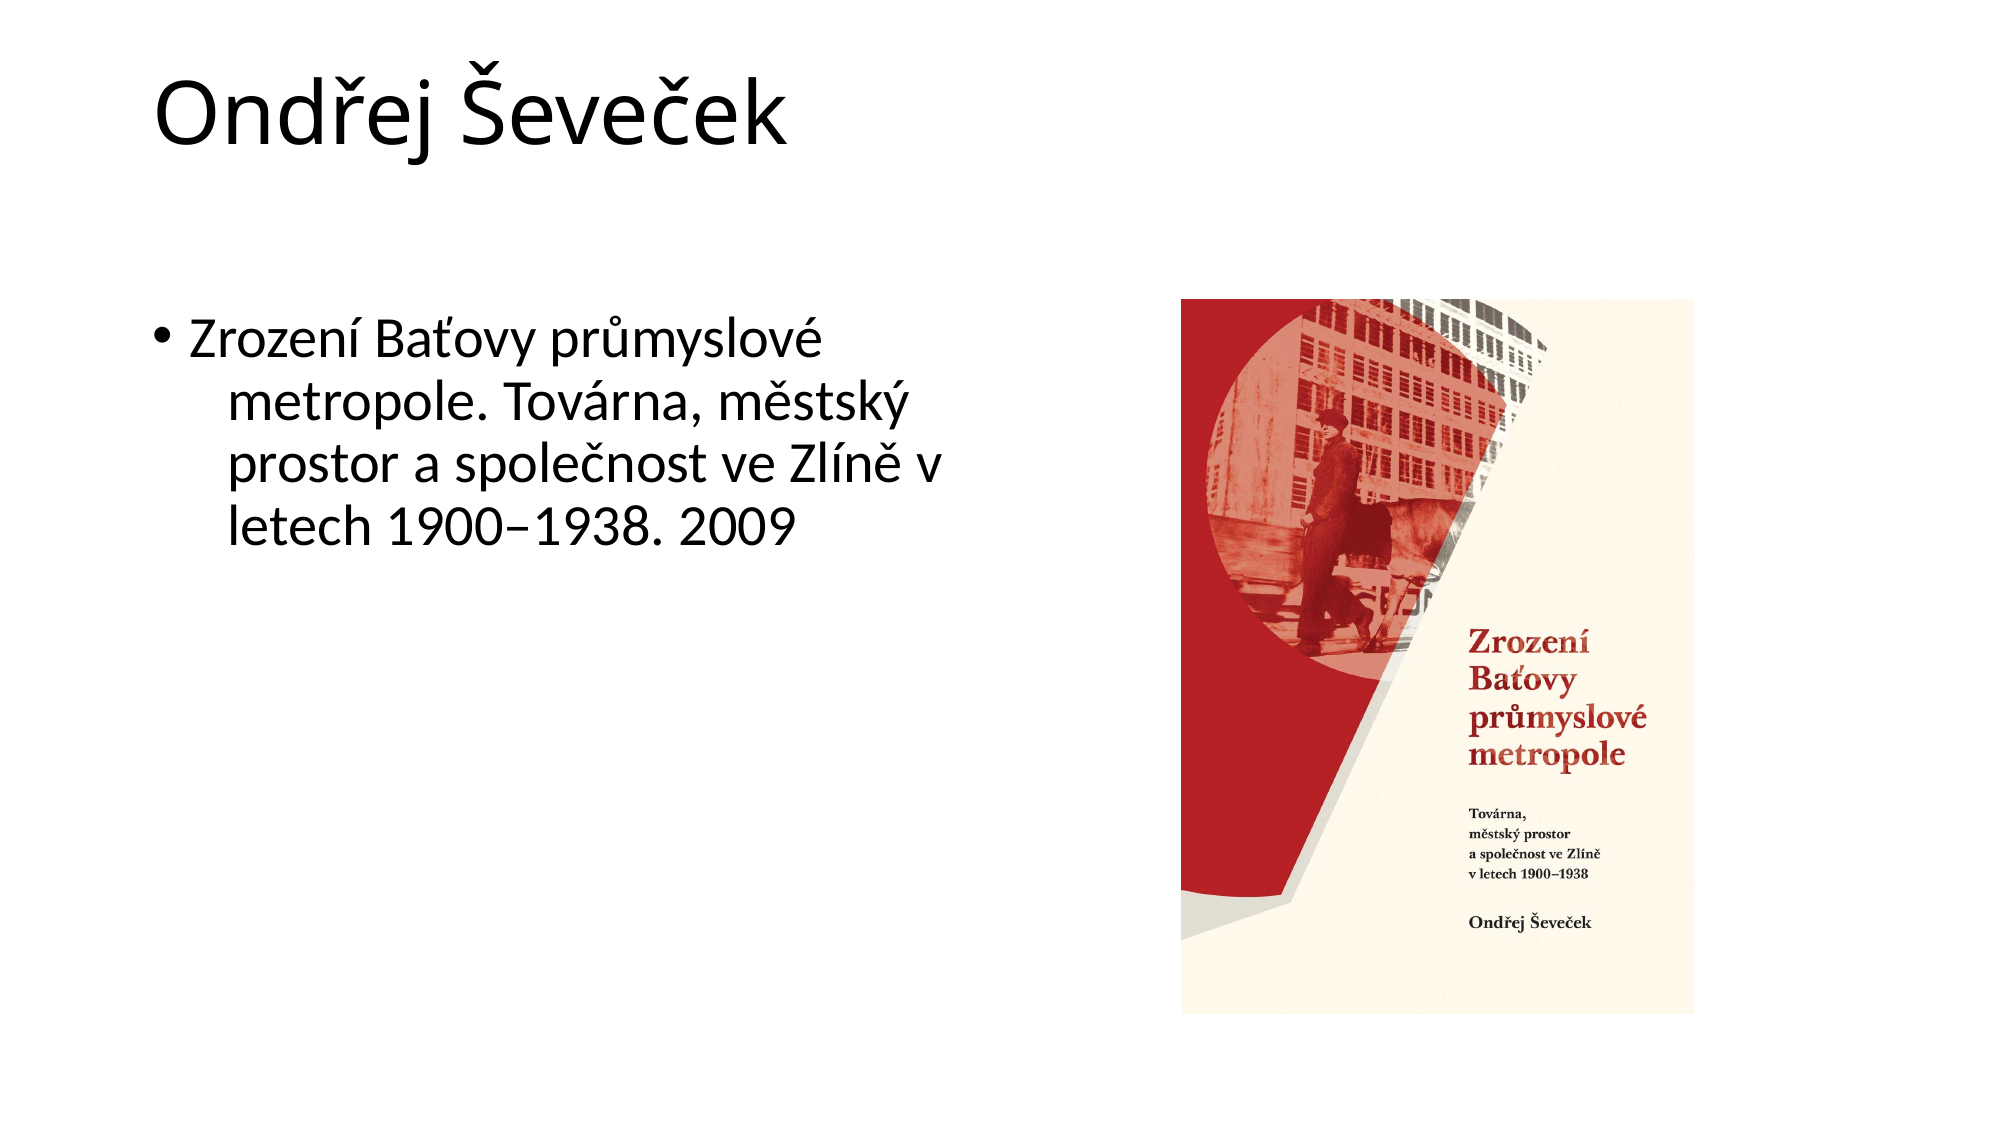

# Ondřej Ševeček
Zrození Baťovy průmyslové metropole. Továrna, městský prostor a společnost ve Zlíně v letech 1900–1938. 2009